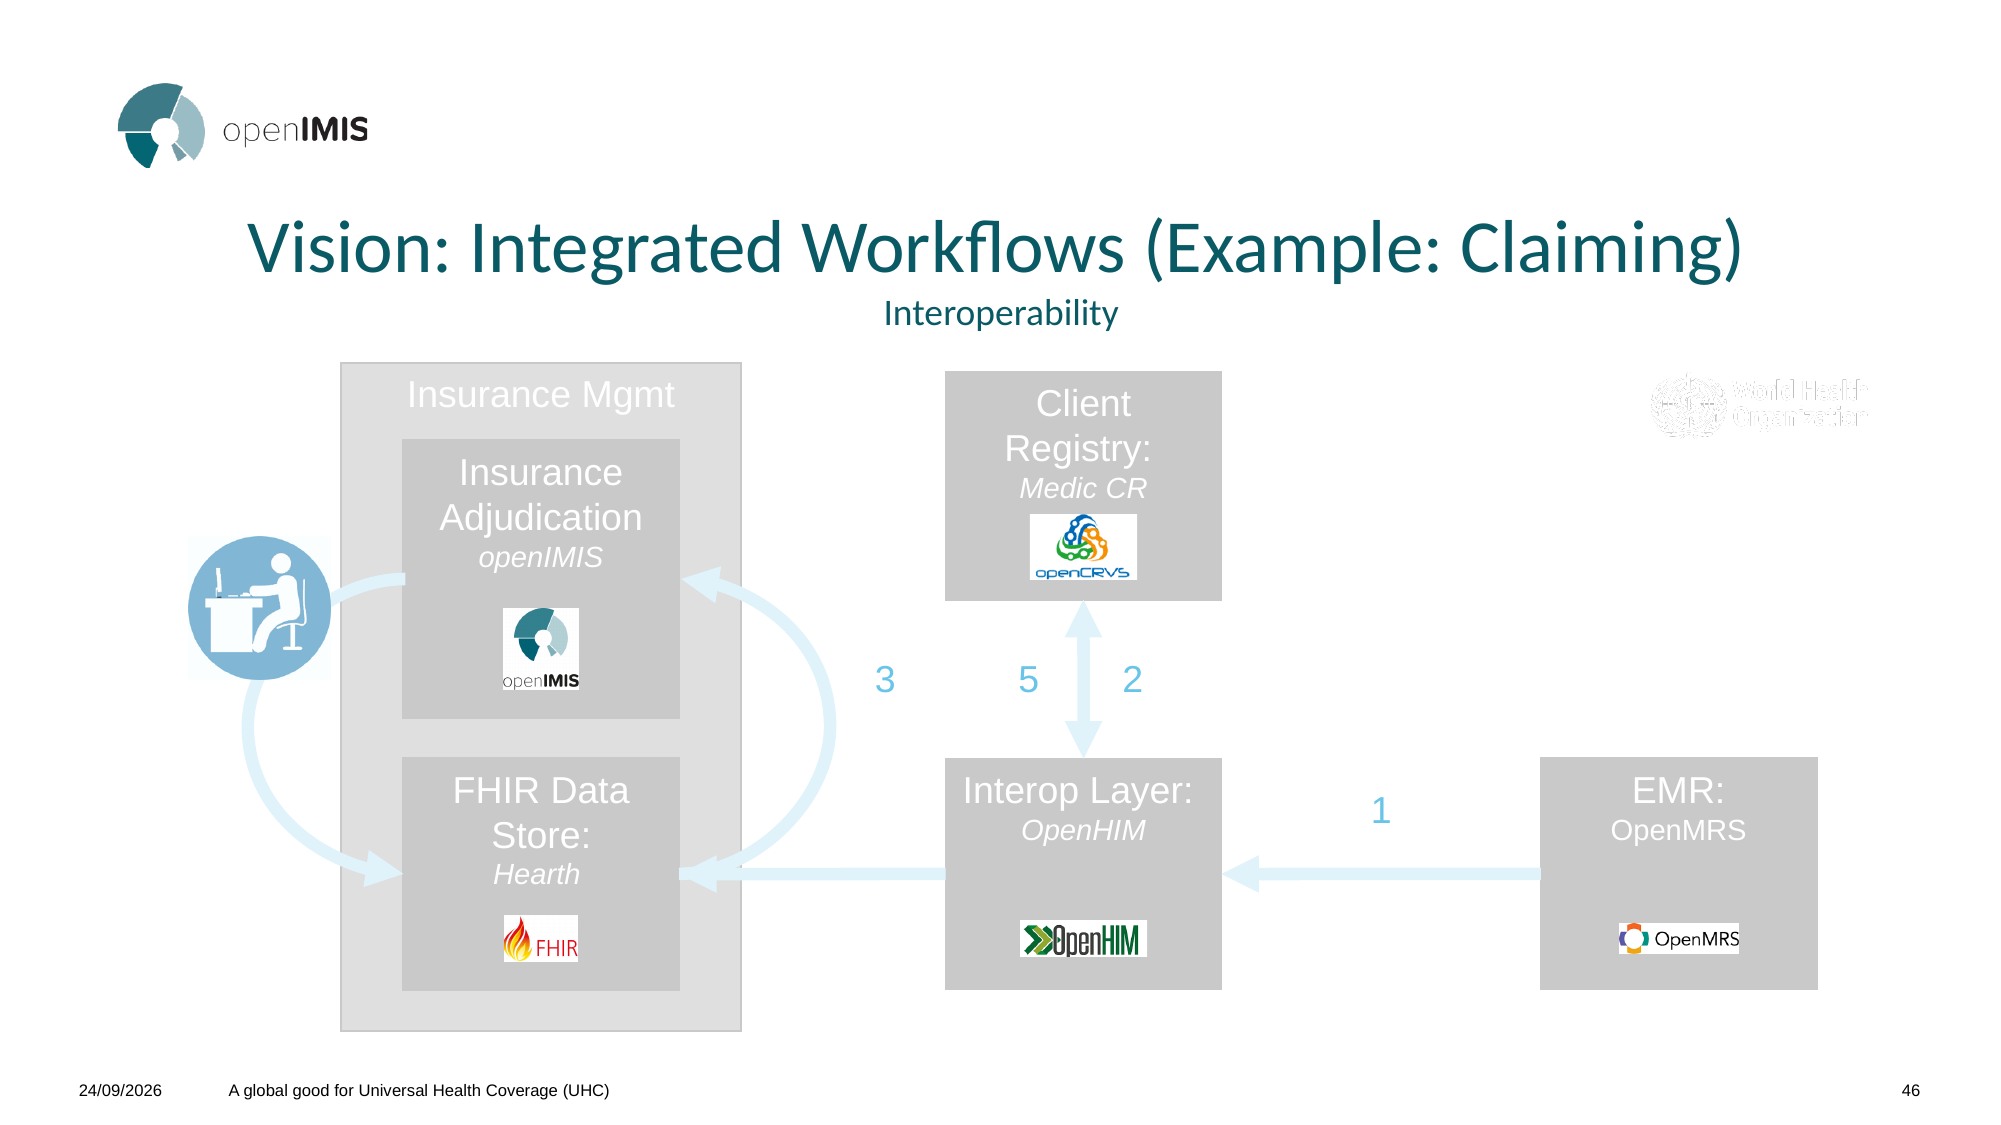

Vision: Integrated Workflows (Example: Claiming)
 Interoperability
Insurance Mgmt
Client Registry:
Medic CR
Insurance Adjudication
openIMIS
3
5
2
FHIR Data Store:
Hearth
EMR:
OpenMRS
Interop Layer:
OpenHIM
1
A global good for Universal Health Coverage (UHC)